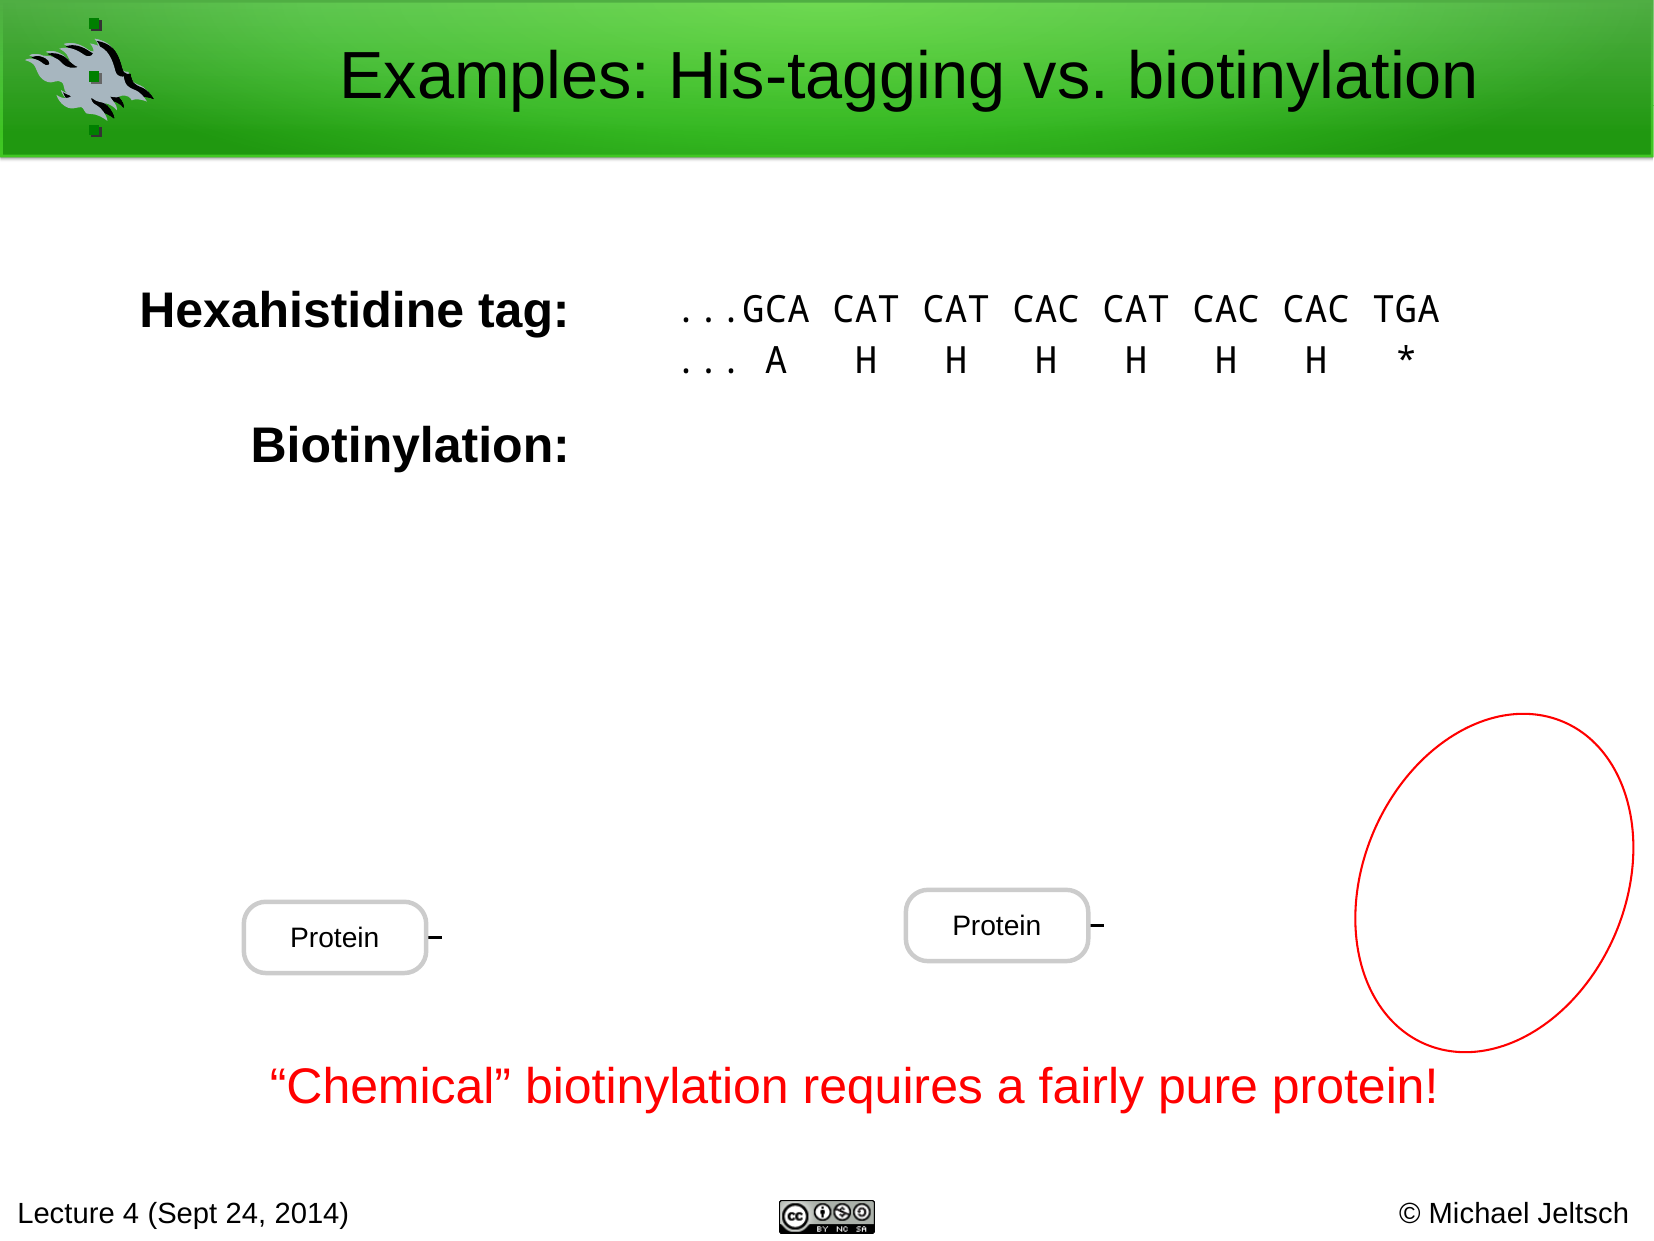

# Examples: His-tagging vs. biotinylation
Hexahistidine tag:
...GCA CAT CAT CAC CAT CAC CAC TGA
... A H H H H H H *
Biotinylation:
“Chemical” biotinylation requires a fairly pure protein!